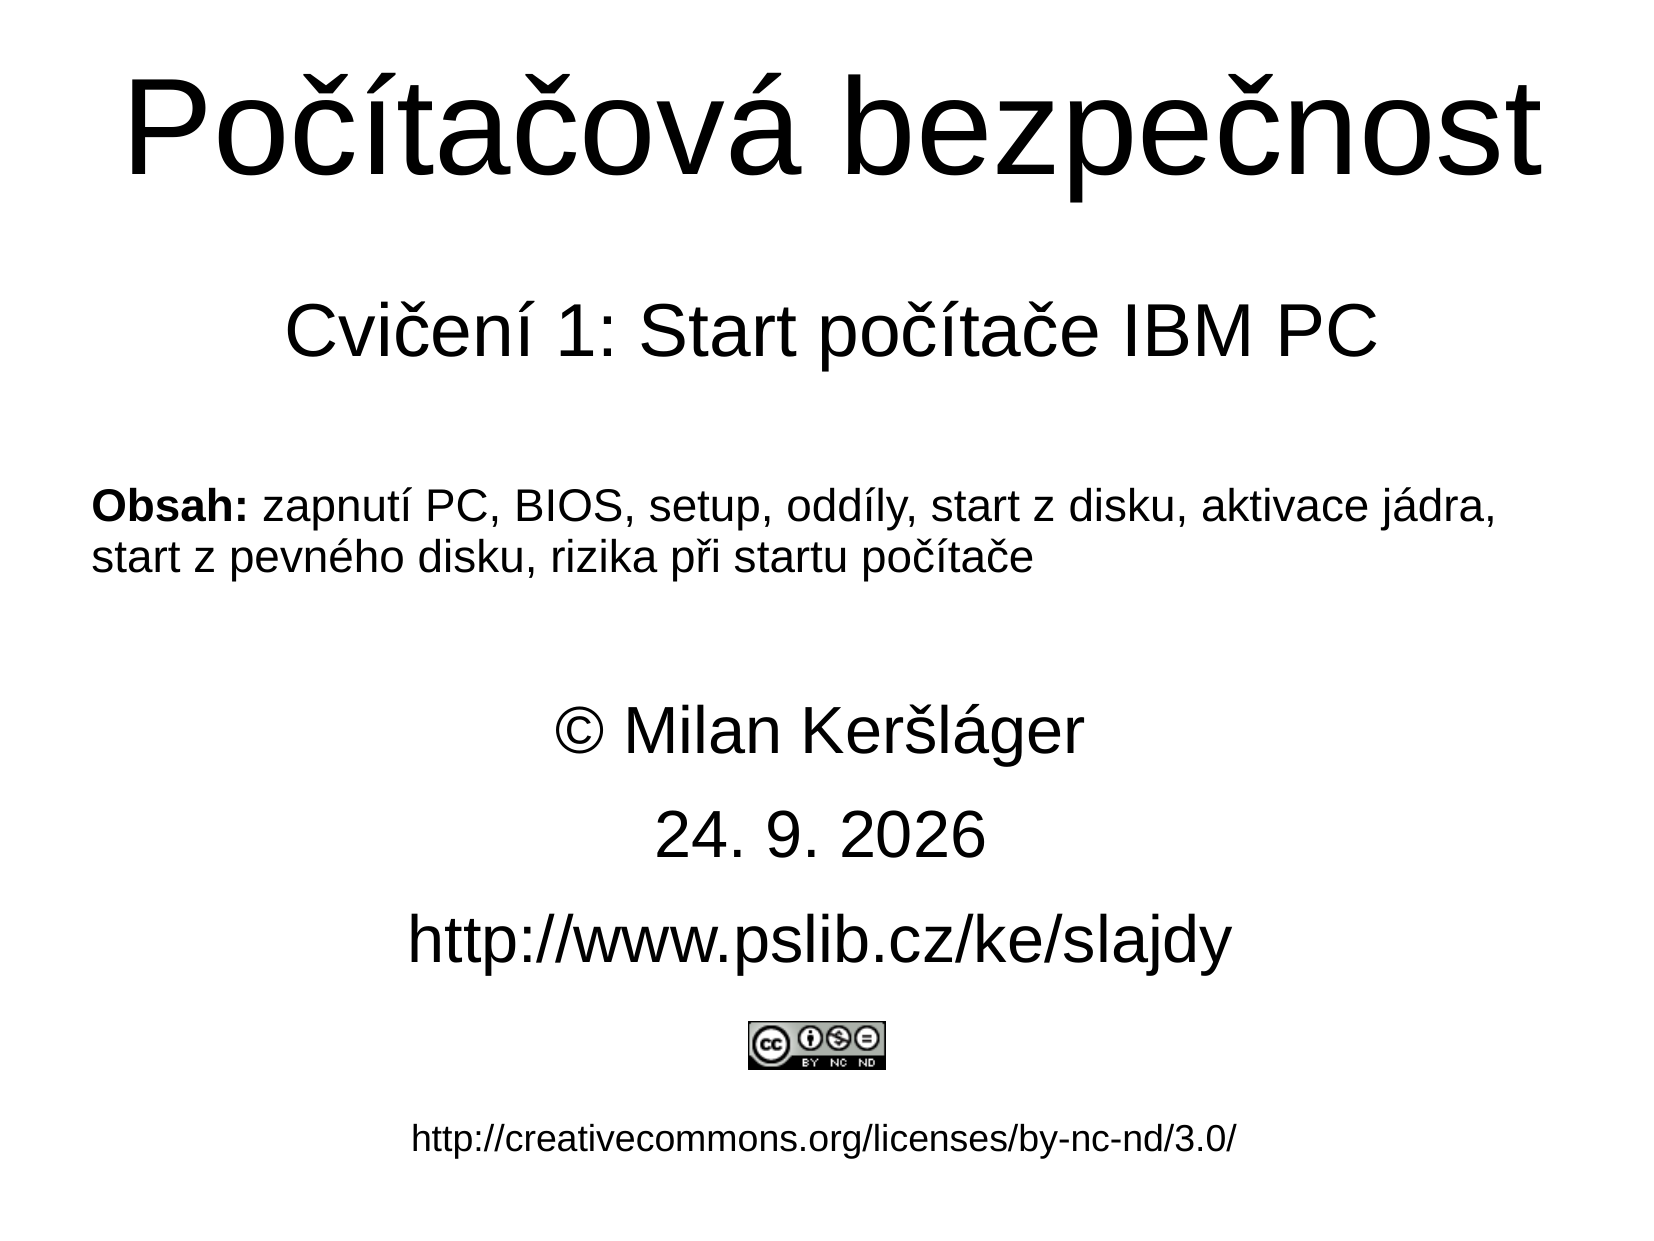

# Počítačová bezpečnost Cvičení 1: Start počítače IBM PC
Obsah: zapnutí PC, BIOS, setup, oddíly, start z disku, aktivace jádra, start z pevného disku, rizika při startu počítače
© Milan Keršláger
http://www.pslib.cz/ke/slajdy
http://creativecommons.org/licenses/by-nc-nd/3.0/